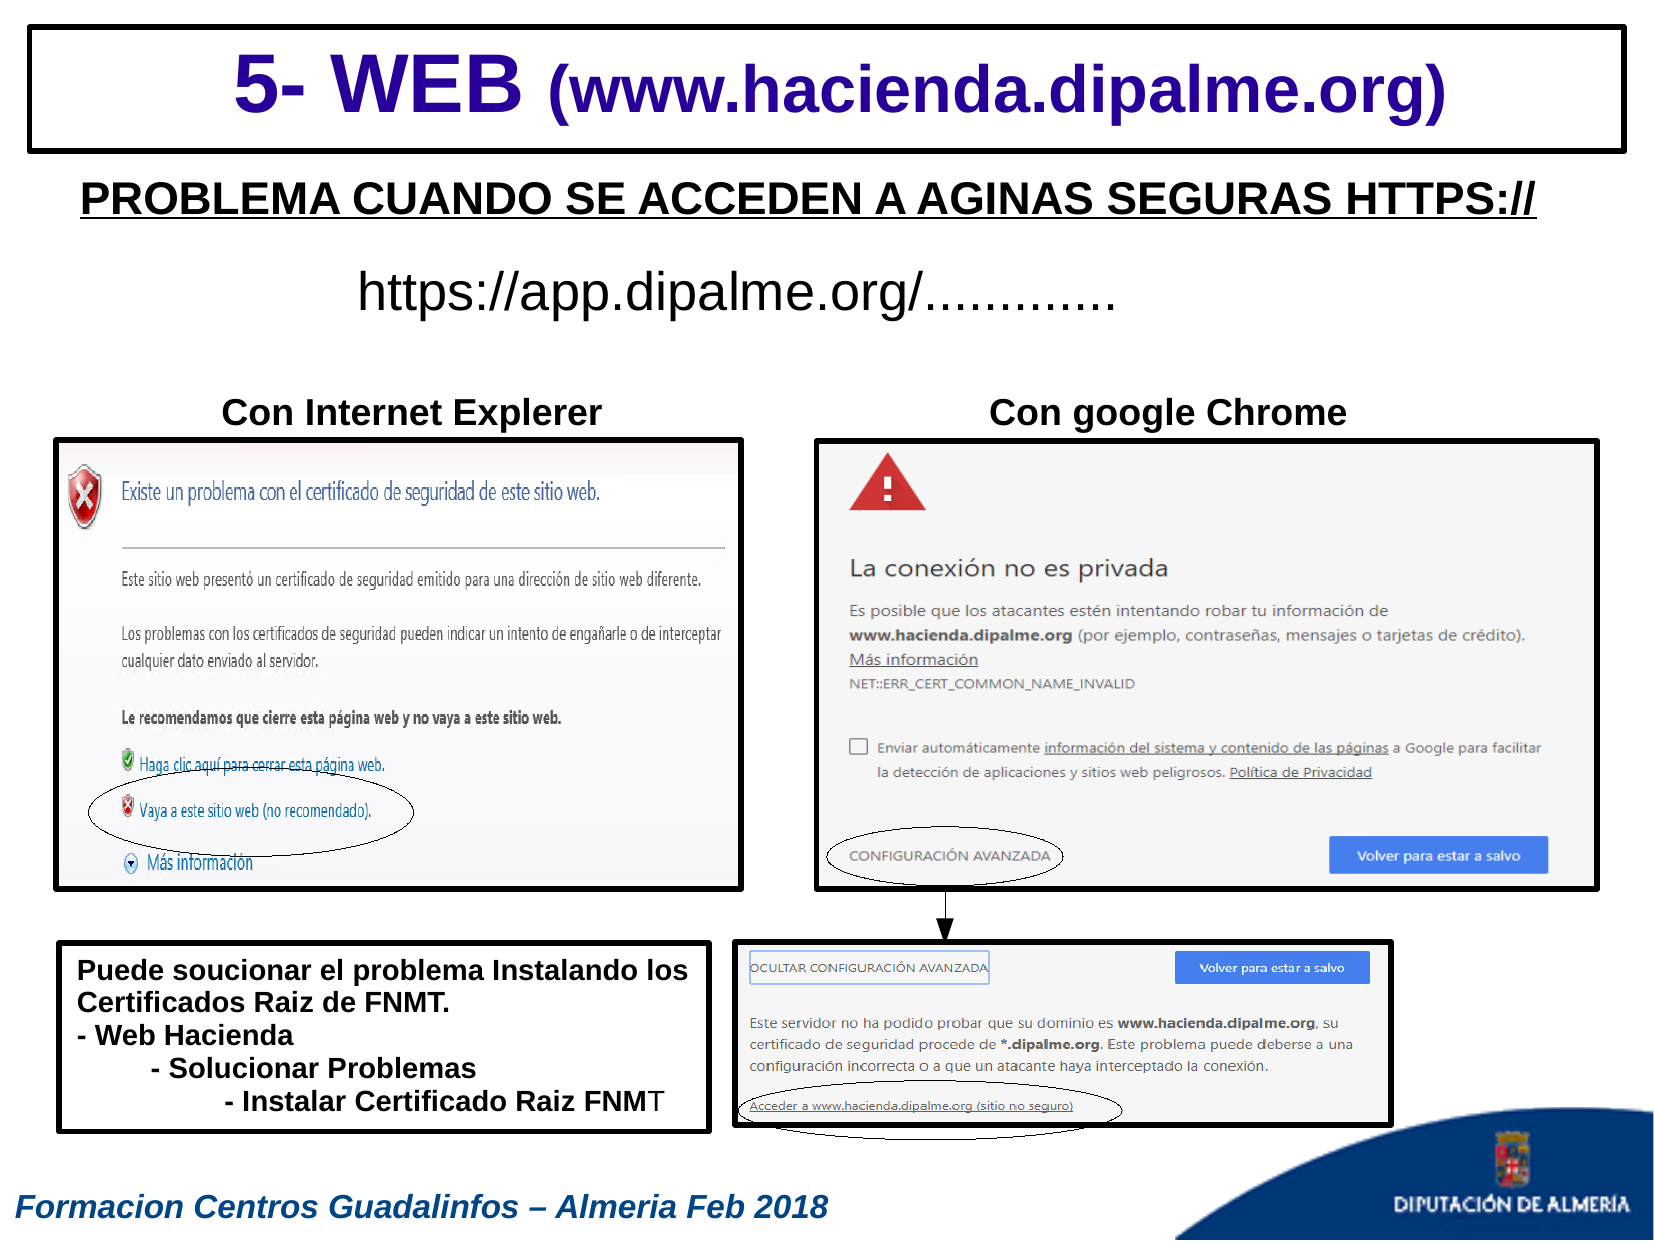

5- WEB (www.hacienda.dipalme.org)
PROBLEMA CUANDO SE ACCEDEN A AGINAS SEGURAS HTTPS://
https://app.dipalme.org/.............
Con Internet Explerer
Con google Chrome
Puede soucionar el problema Instalando los Certificados Raiz de FNMT.
- Web Hacienda
	- Solucionar Problemas
		- Instalar Certificado Raiz FNMT
Formacion Centros Guadalinfos – Almeria Feb 2018